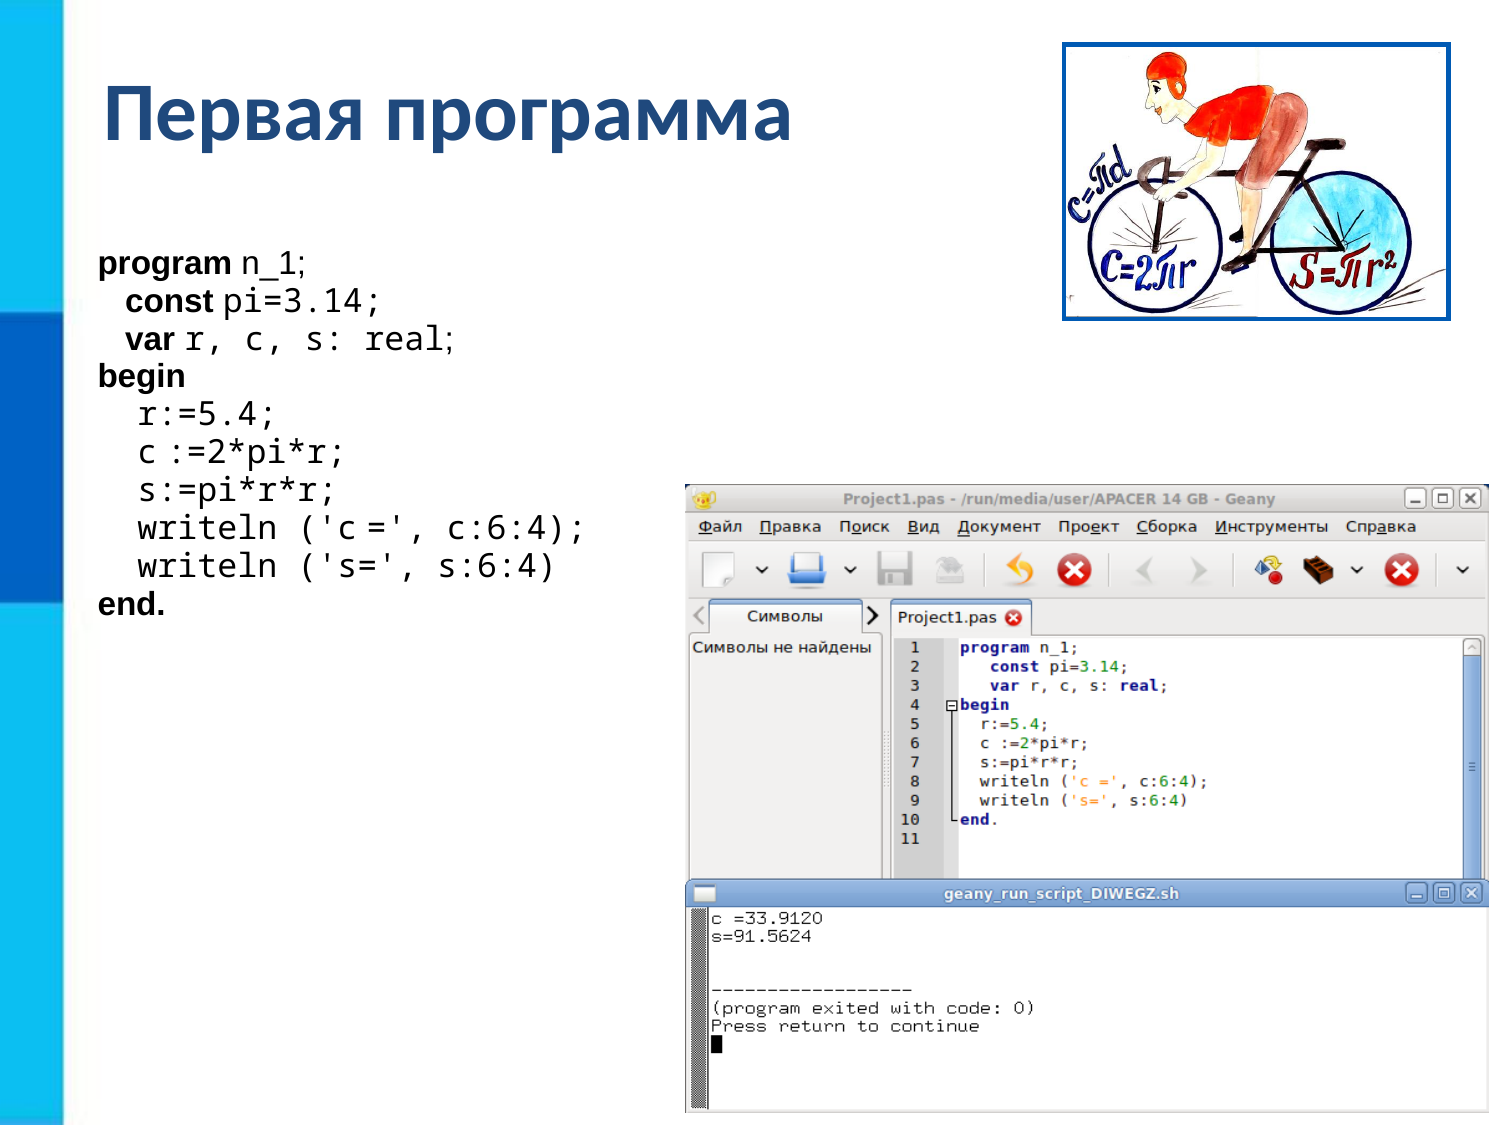

Первая программа
program n_1;
 const pi=3.14;
 var r, c, s: real;
begin
 r:=5.4;
 c :=2*pi*r;
 s:=pi*r*r;
 writeln ('c =', c:6:4);
 writeln ('s=', s:6:4)
end.